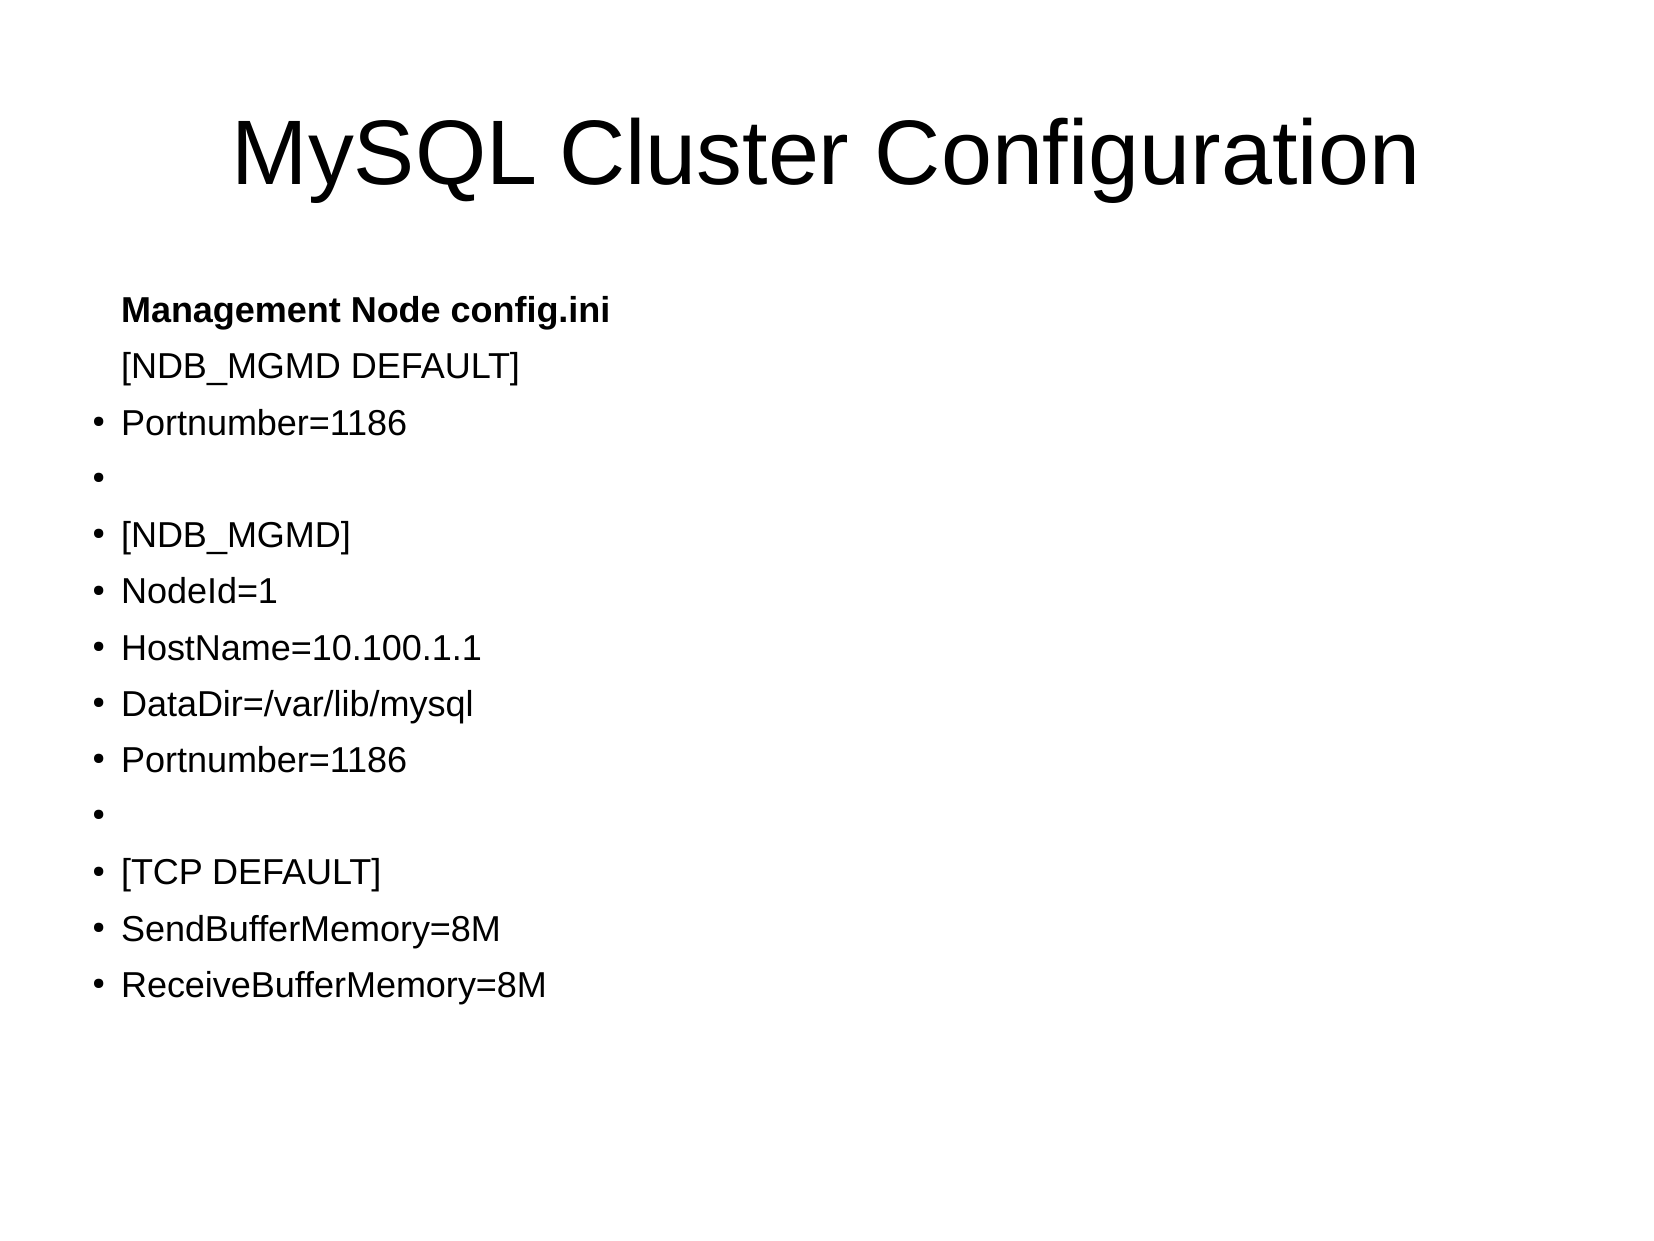

# MySQL Cluster Configuration
Management Node config.ini
[NDB_MGMD DEFAULT]
Portnumber=1186
[NDB_MGMD]
NodeId=1
HostName=10.100.1.1
DataDir=/var/lib/mysql
Portnumber=1186
[TCP DEFAULT]
SendBufferMemory=8M
ReceiveBufferMemory=8M